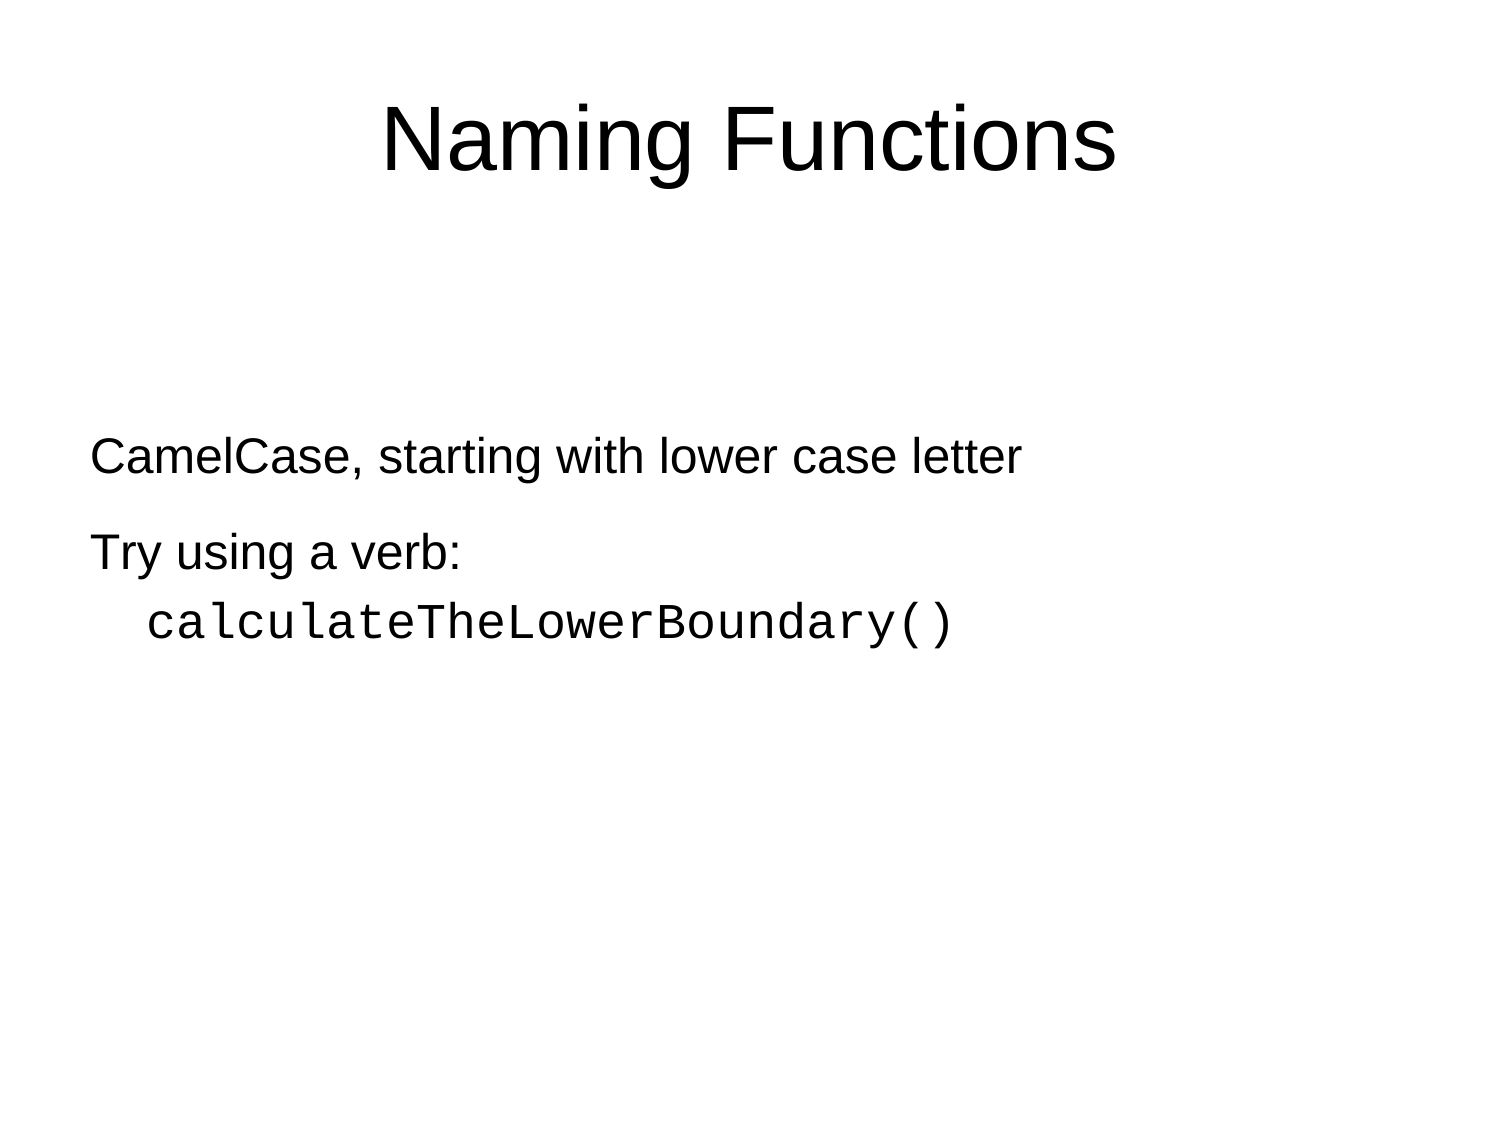

# Naming Functions
CamelCase, starting with lower case letter
Try using a verb:
	calculateTheLowerBoundary()